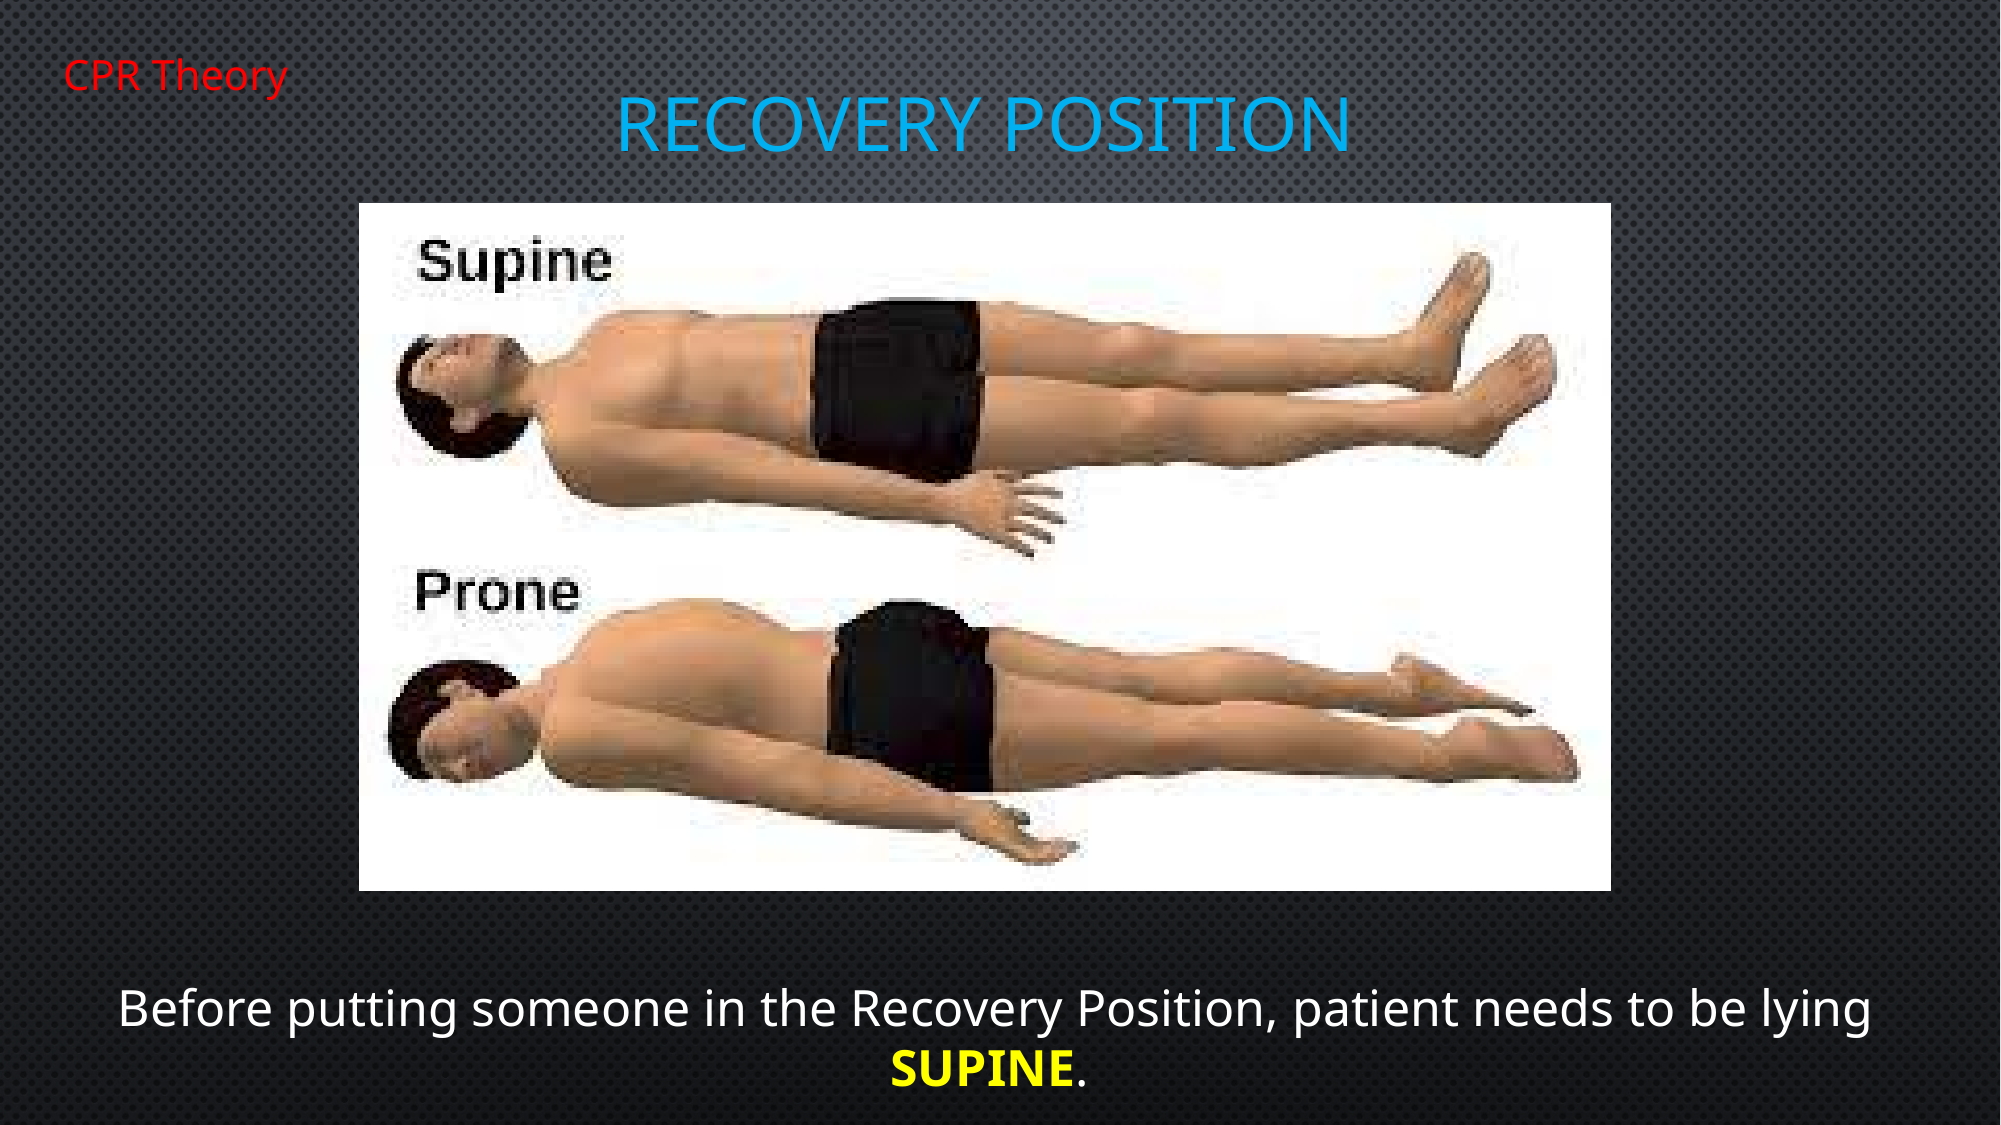

CPR Theory
RECOVERY POSITION
Before putting someone in the Recovery Position, patient needs to be lying SUPINE.